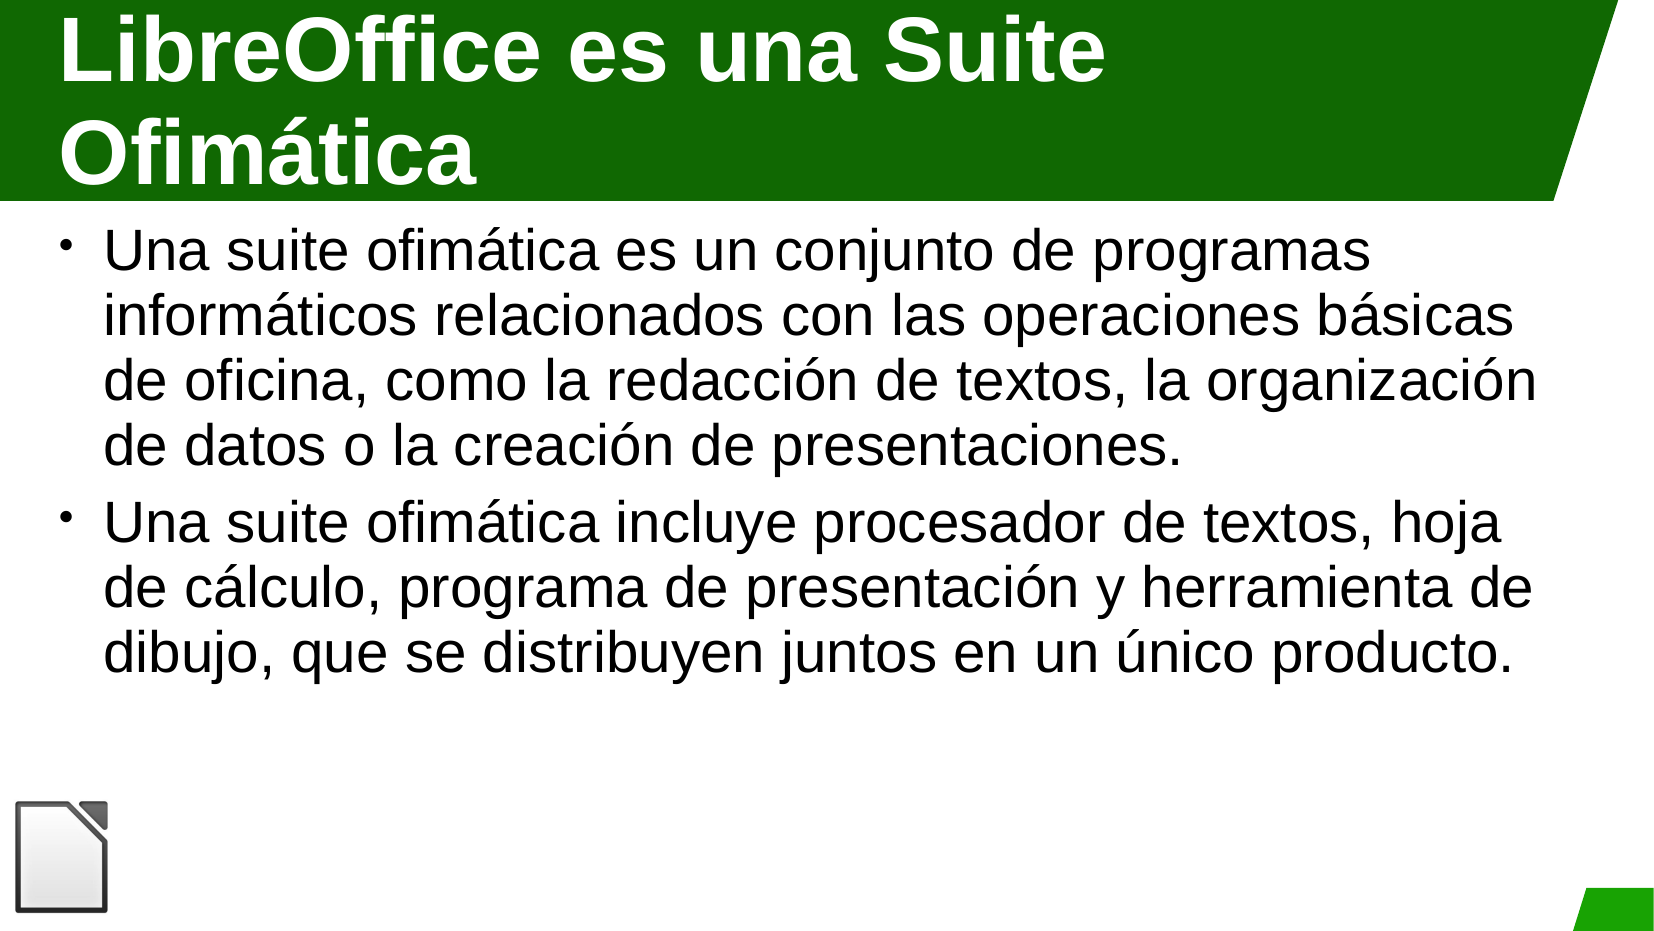

# LibreOffice es una Suite Ofimática
Una suite ofimática es un conjunto de programas informáticos relacionados con las operaciones básicas de oficina, como la redacción de textos, la organización de datos o la creación de presentaciones.
Una suite ofimática incluye procesador de textos, hoja de cálculo, programa de presentación y herramienta de dibujo, que se distribuyen juntos en un único producto.